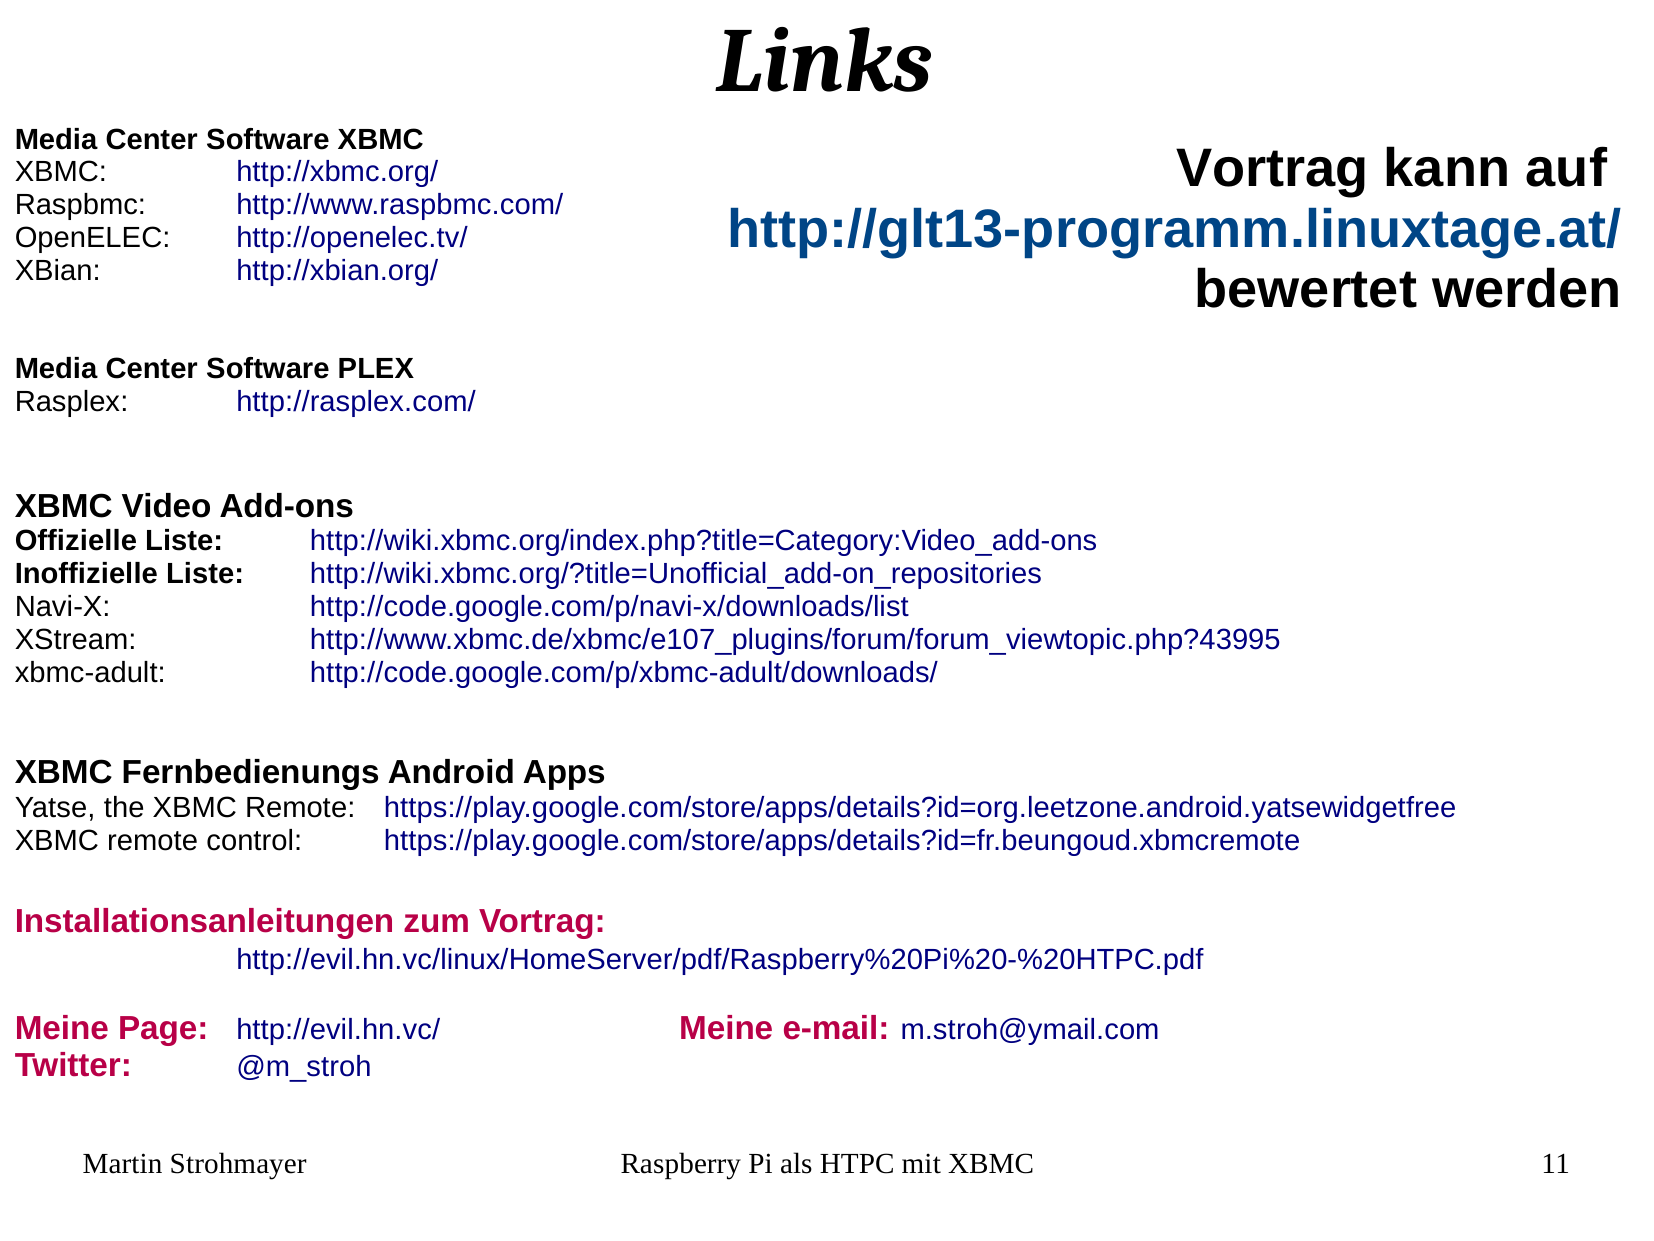

# Links
Media Center Software XBMC
XBMC:		http://xbmc.org/
Raspbmc:		http://www.raspbmc.com/
OpenELEC:	http://openelec.tv/
XBian:		http://xbian.org/
Media Center Software PLEX
Rasplex:		http://rasplex.com/
XBMC Video Add-ons
Offizielle Liste:		http://wiki.xbmc.org/index.php?title=Category:Video_add-ons
Inoffizielle Liste:	http://wiki.xbmc.org/?title=Unofficial_add-on_repositories
Navi-X:			http://code.google.com/p/navi-x/downloads/list
XStream:			http://www.xbmc.de/xbmc/e107_plugins/forum/forum_viewtopic.php?43995
xbmc-adult:		http://code.google.com/p/xbmc-adult/downloads/
XBMC Fernbedienungs Android Apps
Yatse, the XBMC Remote:	https://play.google.com/store/apps/details?id=org.leetzone.android.yatsewidgetfree
XBMC remote control:		https://play.google.com/store/apps/details?id=fr.beungoud.xbmcremote
Installationsanleitungen zum Vortrag:
			http://evil.hn.vc/linux/HomeServer/pdf/Raspberry%20Pi%20-%20HTPC.pdf
Meine Page:	http://evil.hn.vc/ 				Meine e-mail: 	m.stroh@ymail.com
Twitter:		@m_stroh
Vortrag kann auf
http://glt13-programm.linuxtage.at/
bewertet werden
Martin Strohmayer
Raspberry Pi als HTPC mit XBMC
11